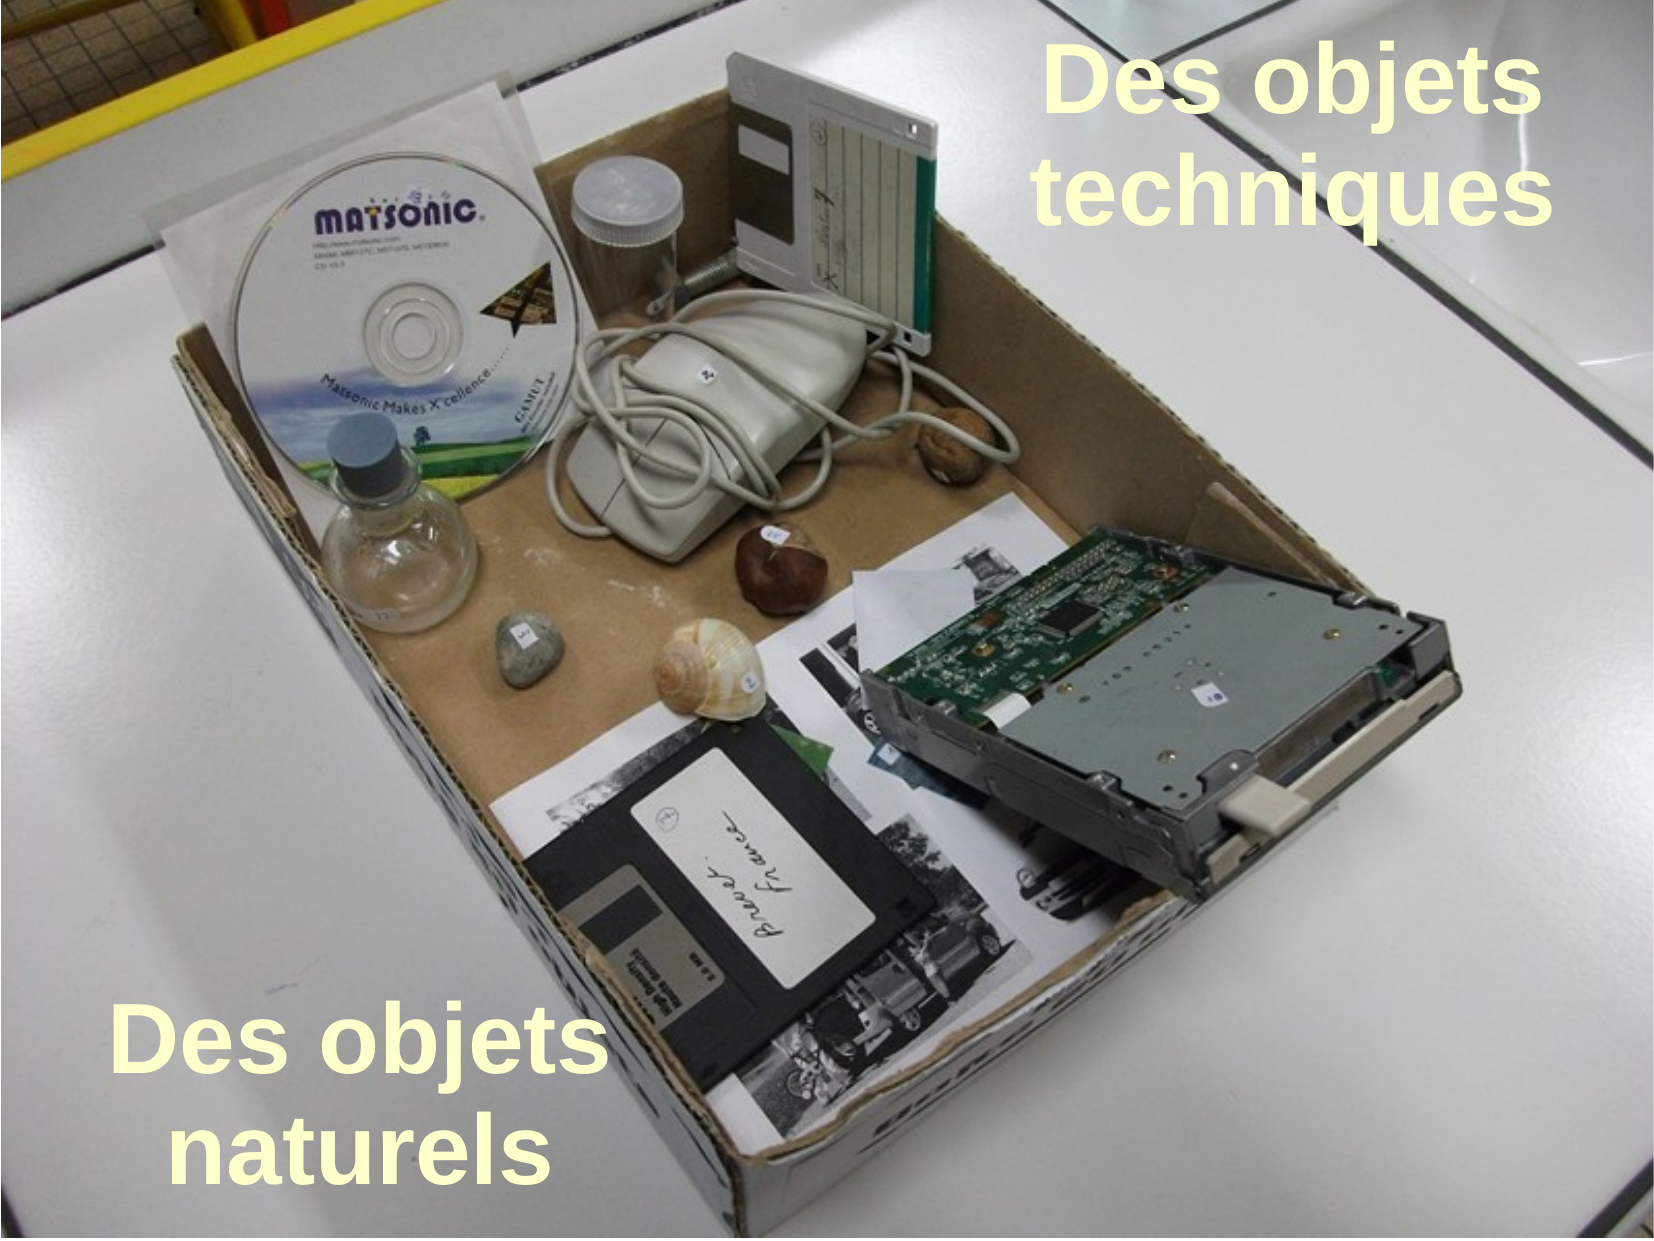

Des objets techniques
# Des objets naturels